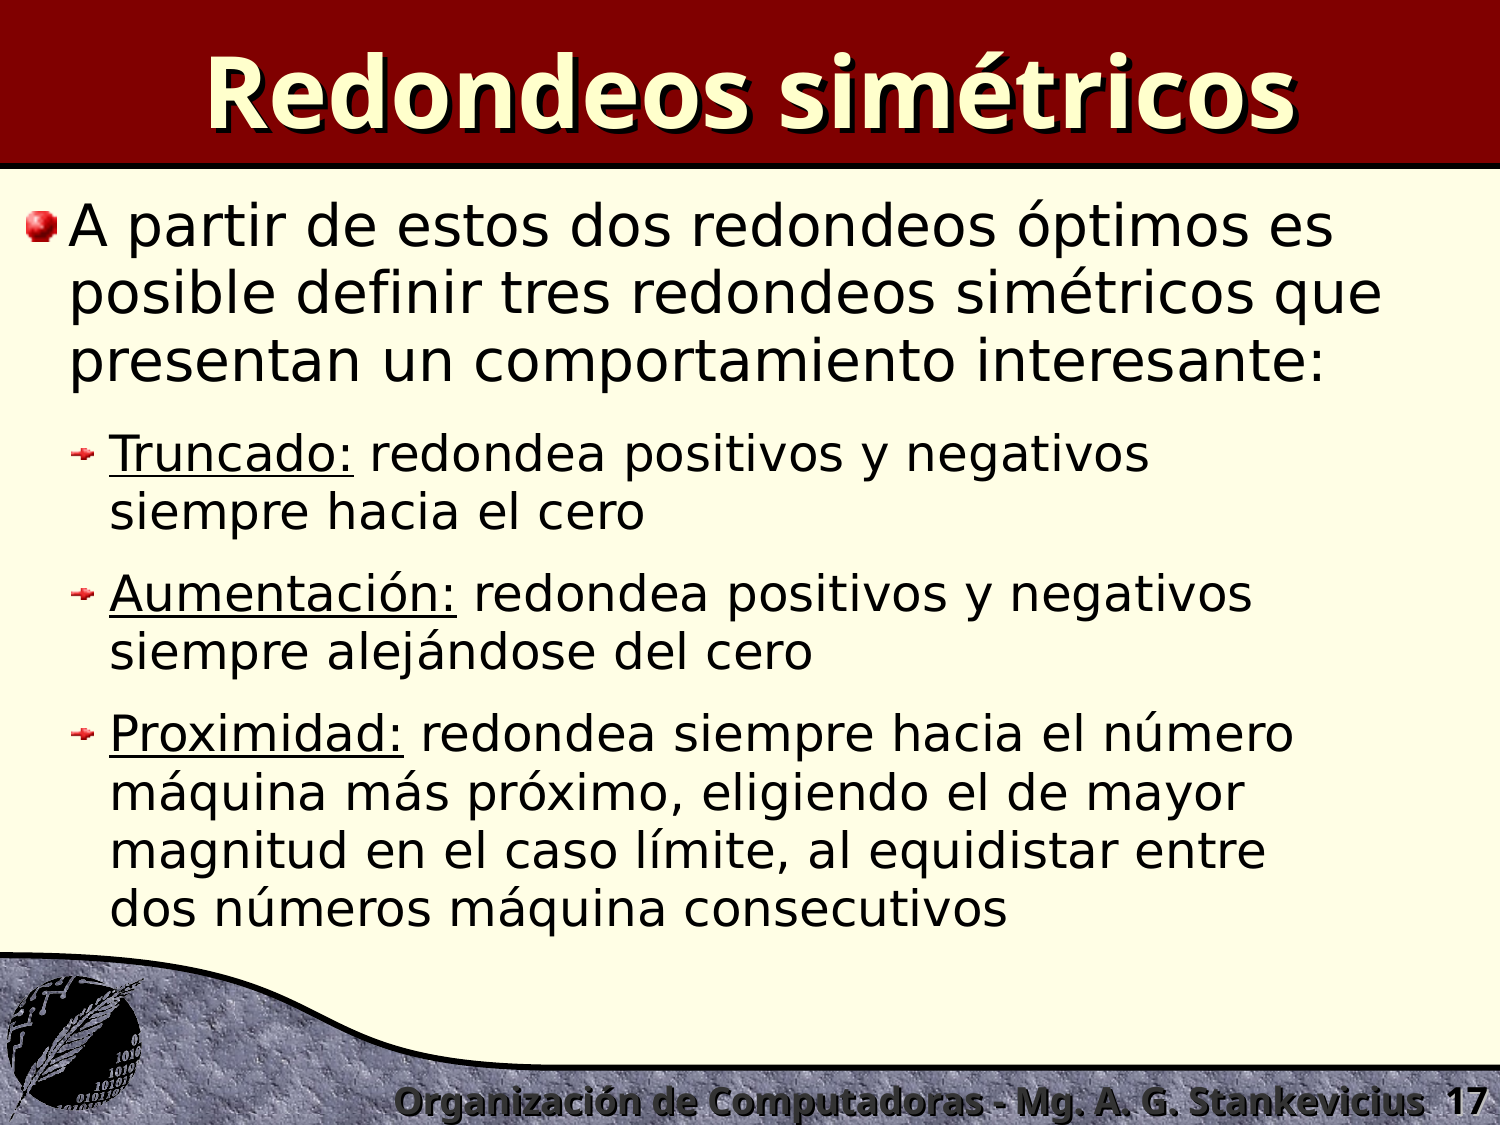

# Redondeos simétricos
A partir de estos dos redondeos óptimos es posible definir tres redondeos simétricos que presentan un comportamiento interesante:
Truncado: redondea positivos y negativos
siempre hacia el cero
Aumentación: redondea positivos y negativos
siempre alejándose del cero
Proximidad: redondea siempre hacia el número máquina más próximo, eligiendo el de mayor magnitud en el caso límite, al equidistar entre
dos números máquina consecutivos
17